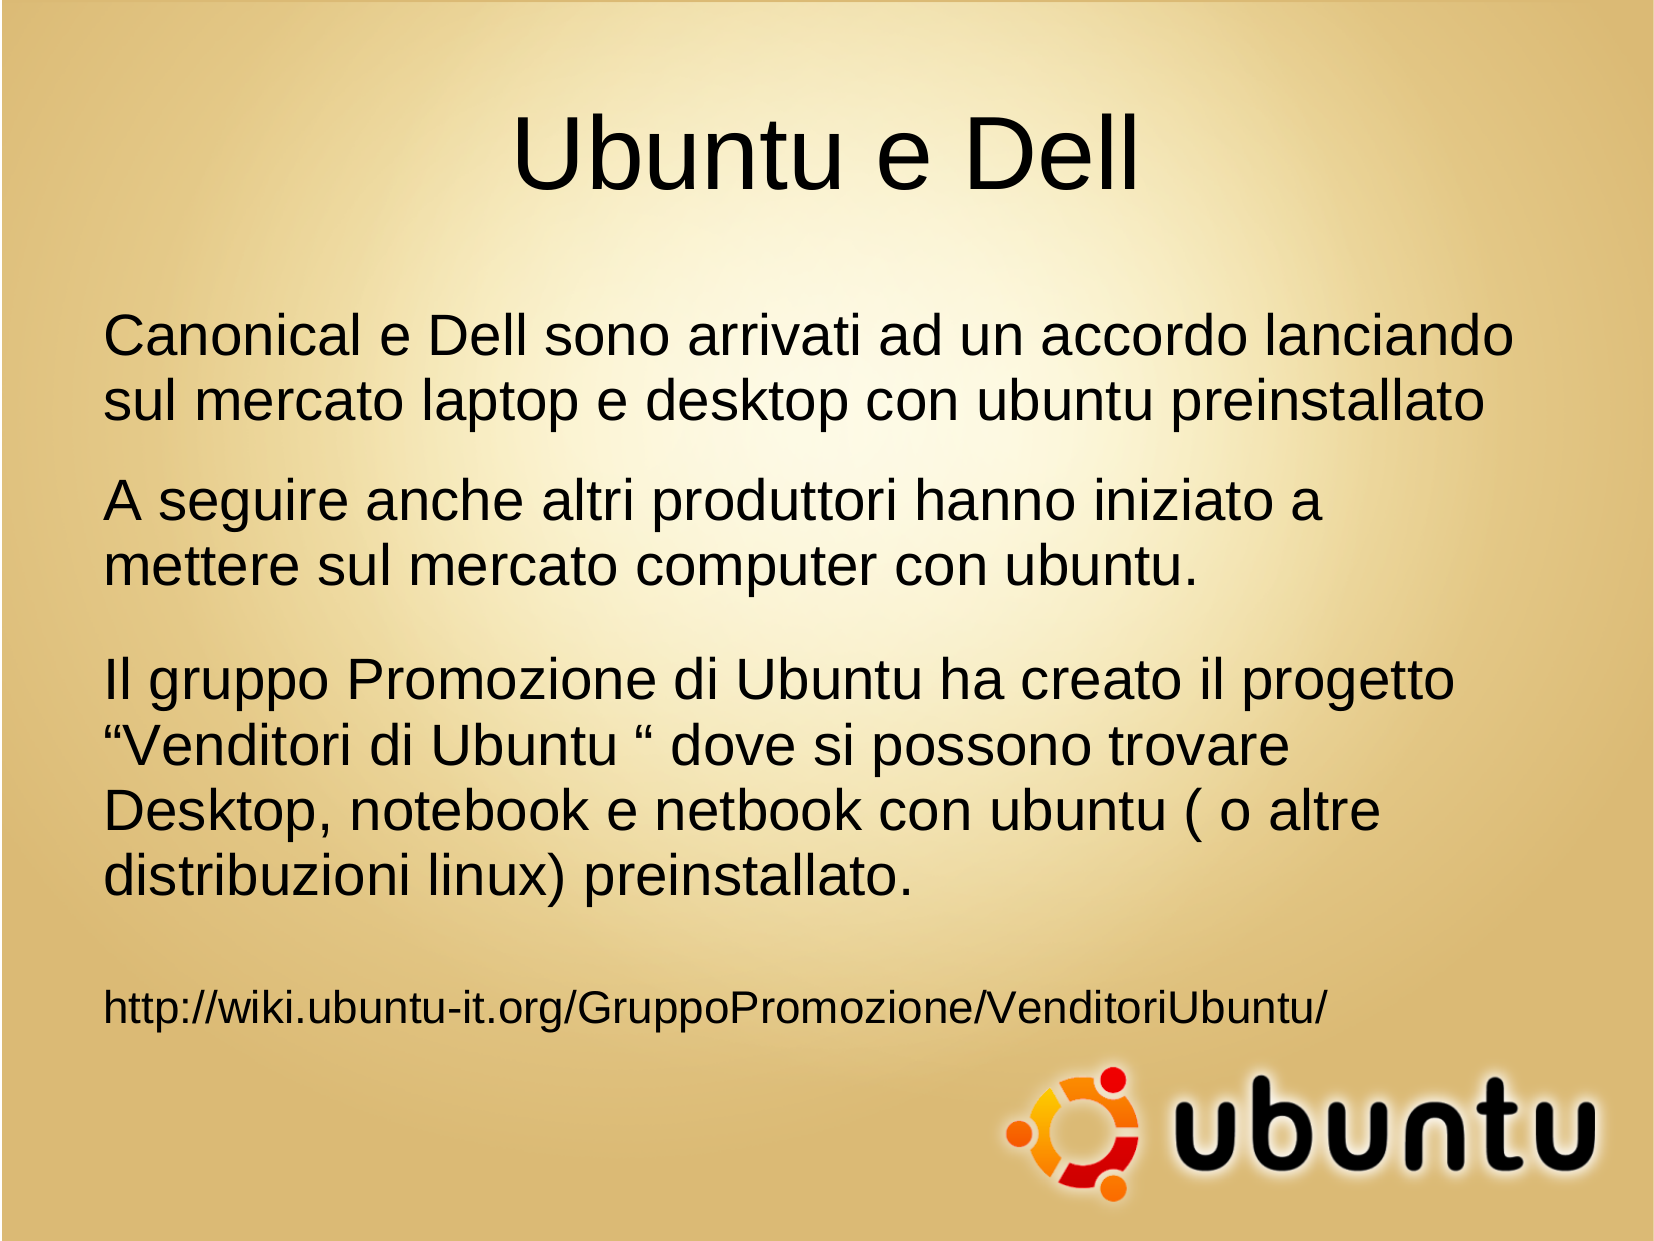

# Ubuntu e Dell
Canonical e Dell sono arrivati ad un accordo lanciando sul mercato laptop e desktop con ubuntu preinstallato
A seguire anche altri produttori hanno iniziato a mettere sul mercato computer con ubuntu.
Il gruppo Promozione di Ubuntu ha creato il progetto “Venditori di Ubuntu “ dove si possono trovare Desktop, notebook e netbook con ubuntu ( o altre distribuzioni linux) preinstallato.
http://wiki.ubuntu-it.org/GruppoPromozione/VenditoriUbuntu/